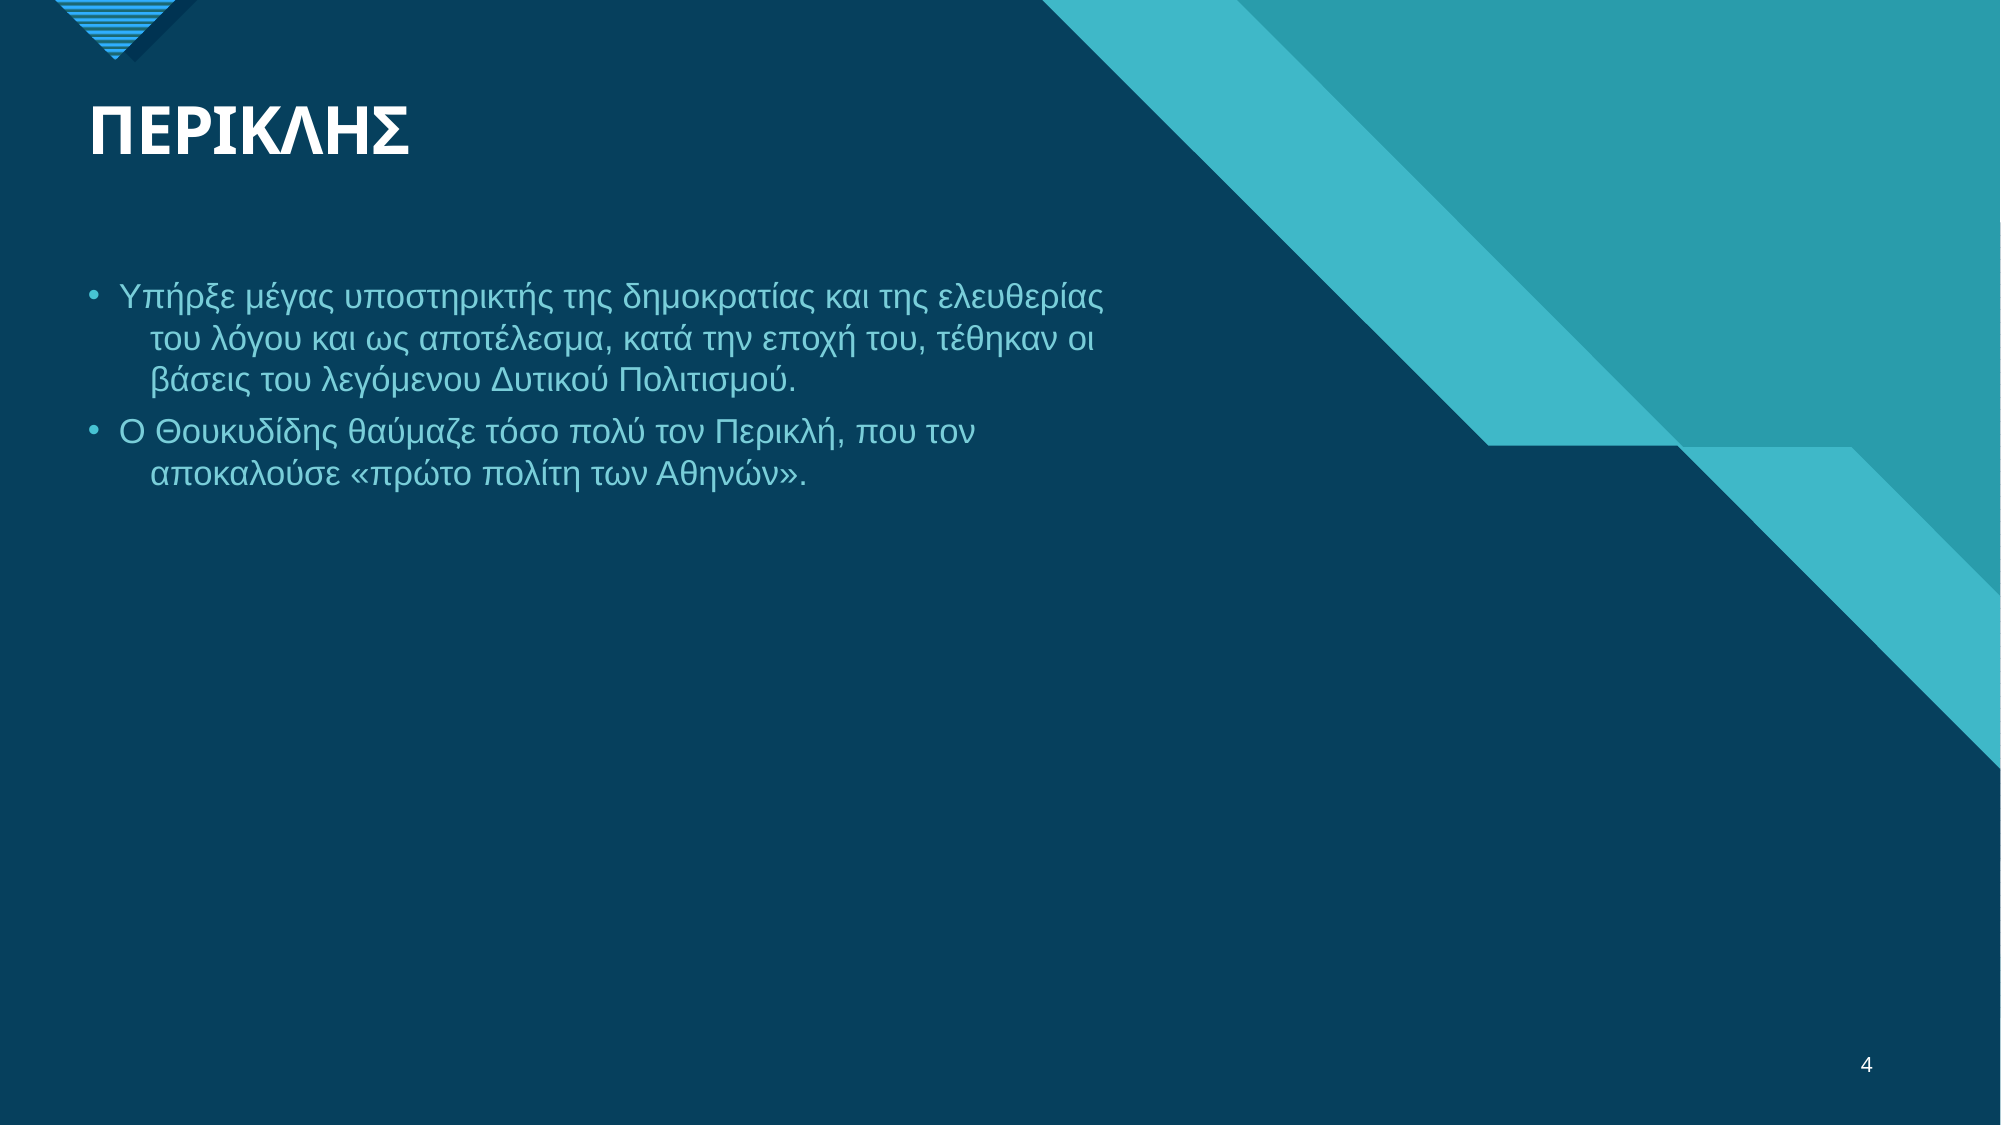

# ΠΕΡΙΚΛΗΣ
Υπήρξε μέγας υποστηρικτής της δημοκρατίας και της ελευθερίας του λόγου και ως αποτέλεσμα, κατά την εποχή του, τέθηκαν οι βάσεις του λεγόμενου Δυτικού Πολιτισμού.
Ο Θουκυδίδης θαύμαζε τόσο πολύ τον Περικλή, που τον αποκαλούσε «πρώτο πολίτη των Αθηνών».
4